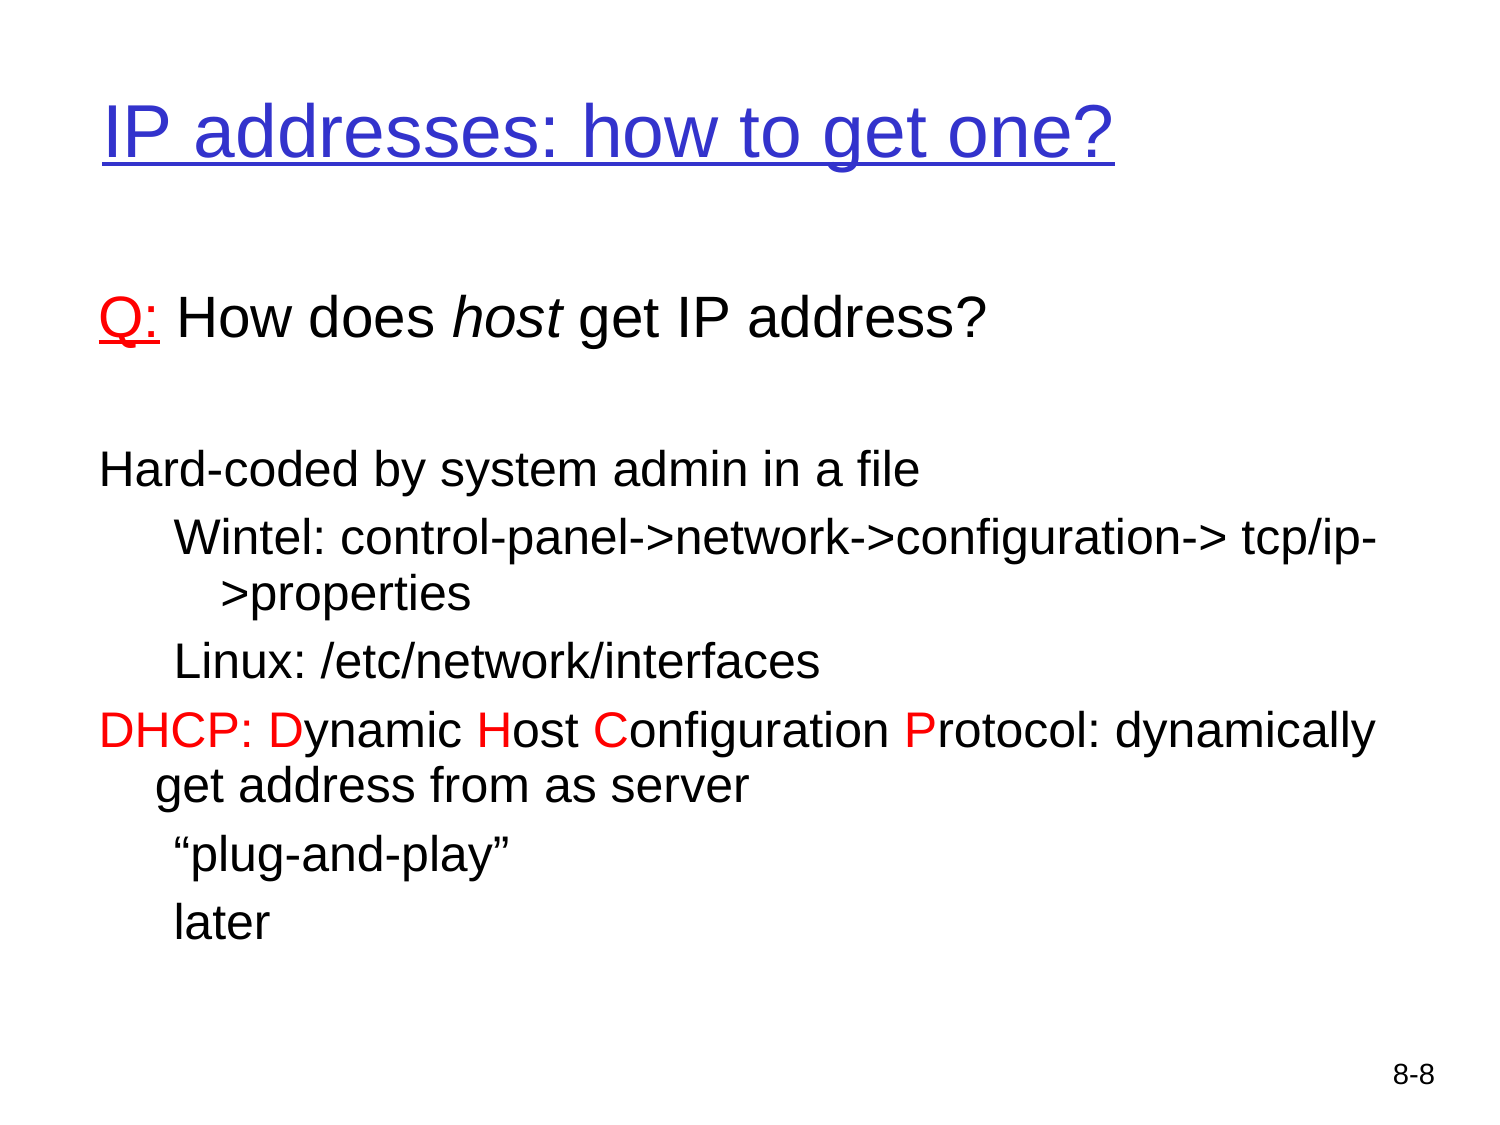

# IP addresses: how to get one?
Q: How does host get IP address?
Hard-coded by system admin in a file
Wintel: control-panel->network->configuration-> tcp/ip->properties
Linux: /etc/network/interfaces
DHCP: Dynamic Host Configuration Protocol: dynamically get address from as server
“plug-and-play”
later
8